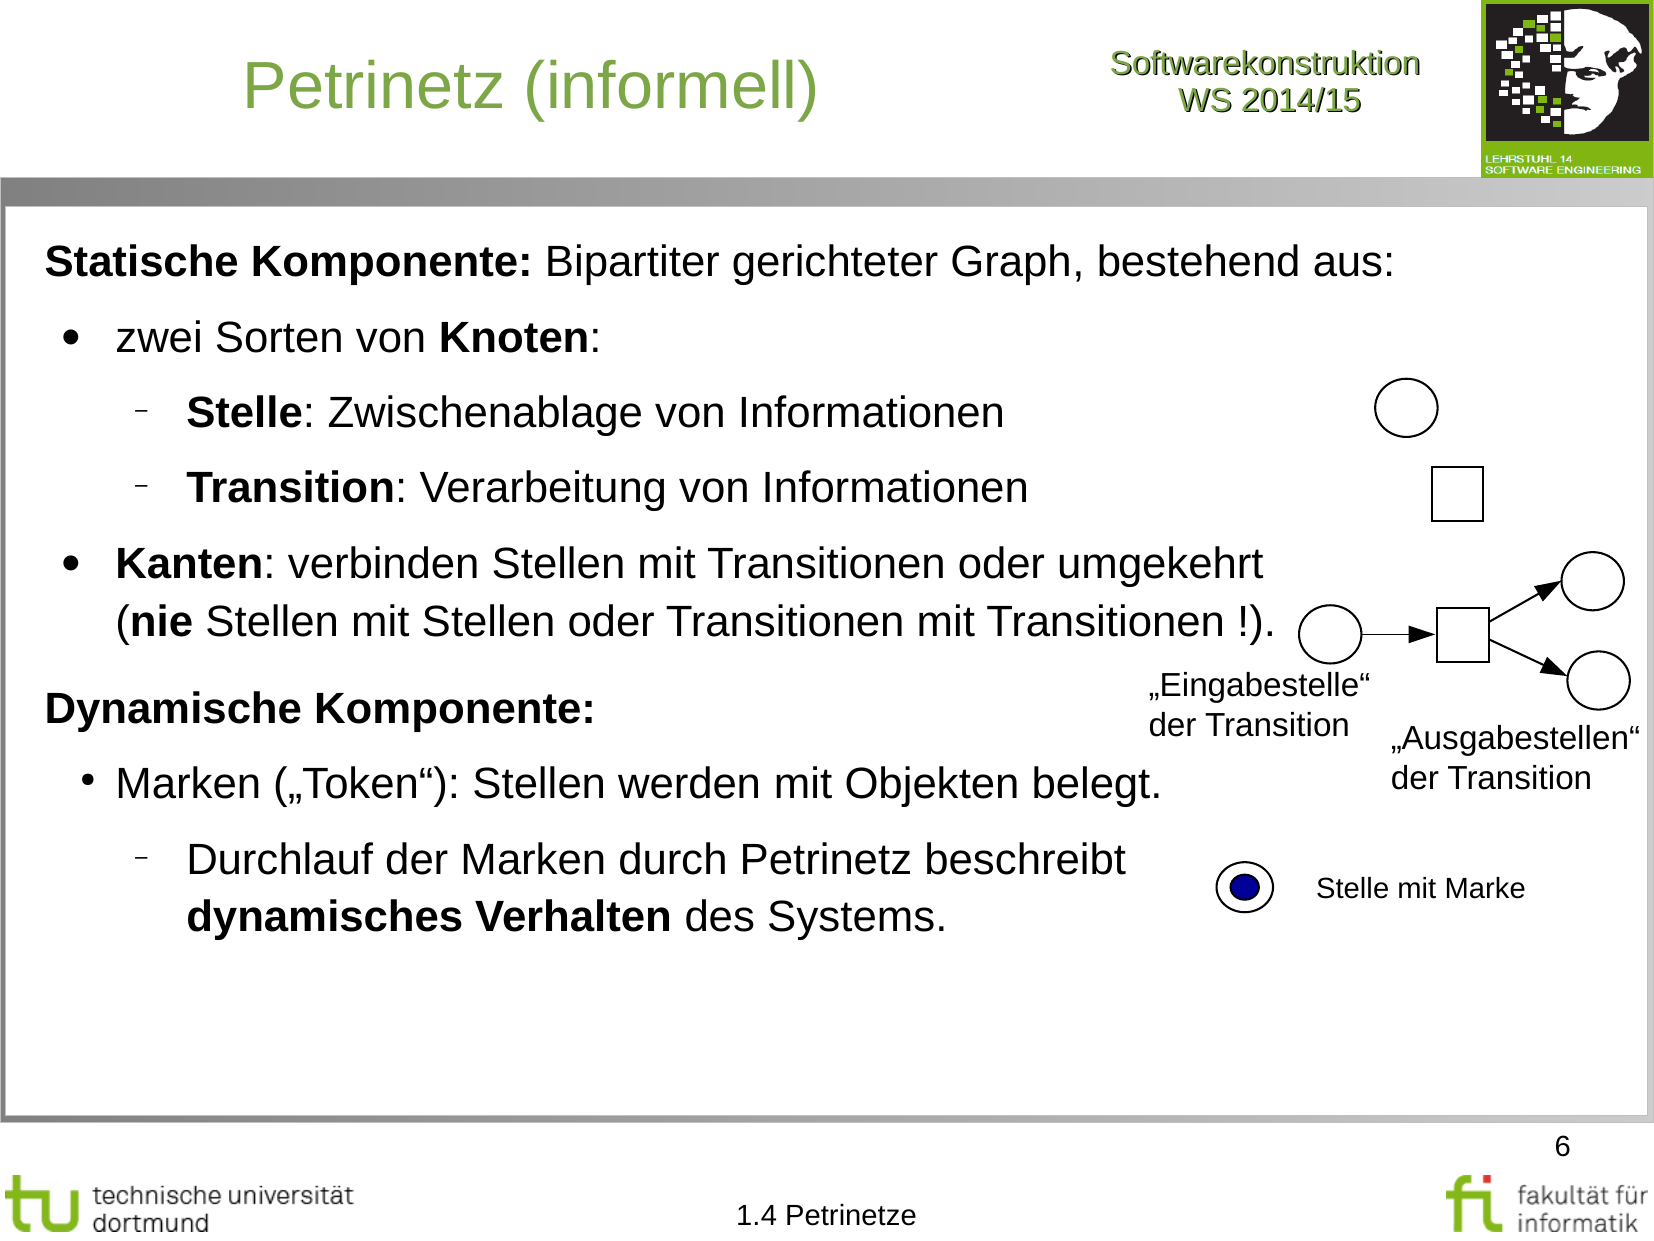

# Petrinetz (informell)
Statische Komponente: Bipartiter gerichteter Graph, bestehend aus:
zwei Sorten von Knoten:
Stelle: Zwischenablage von Informationen
Transition: Verarbeitung von Informationen
Kanten: verbinden Stellen mit Transitionen oder umgekehrt
(nie Stellen mit Stellen oder Transitionen mit Transitionen !).
Dynamische Komponente:
Marken („Token“): Stellen werden mit Objekten belegt.
Durchlauf der Marken durch Petrinetz beschreibt 			dynamisches Verhalten des Systems.
„Eingabestelle“ der Transition
„Ausgabestellen“ der Transition
Stelle mit Marke
6
1.4 Petrinetze